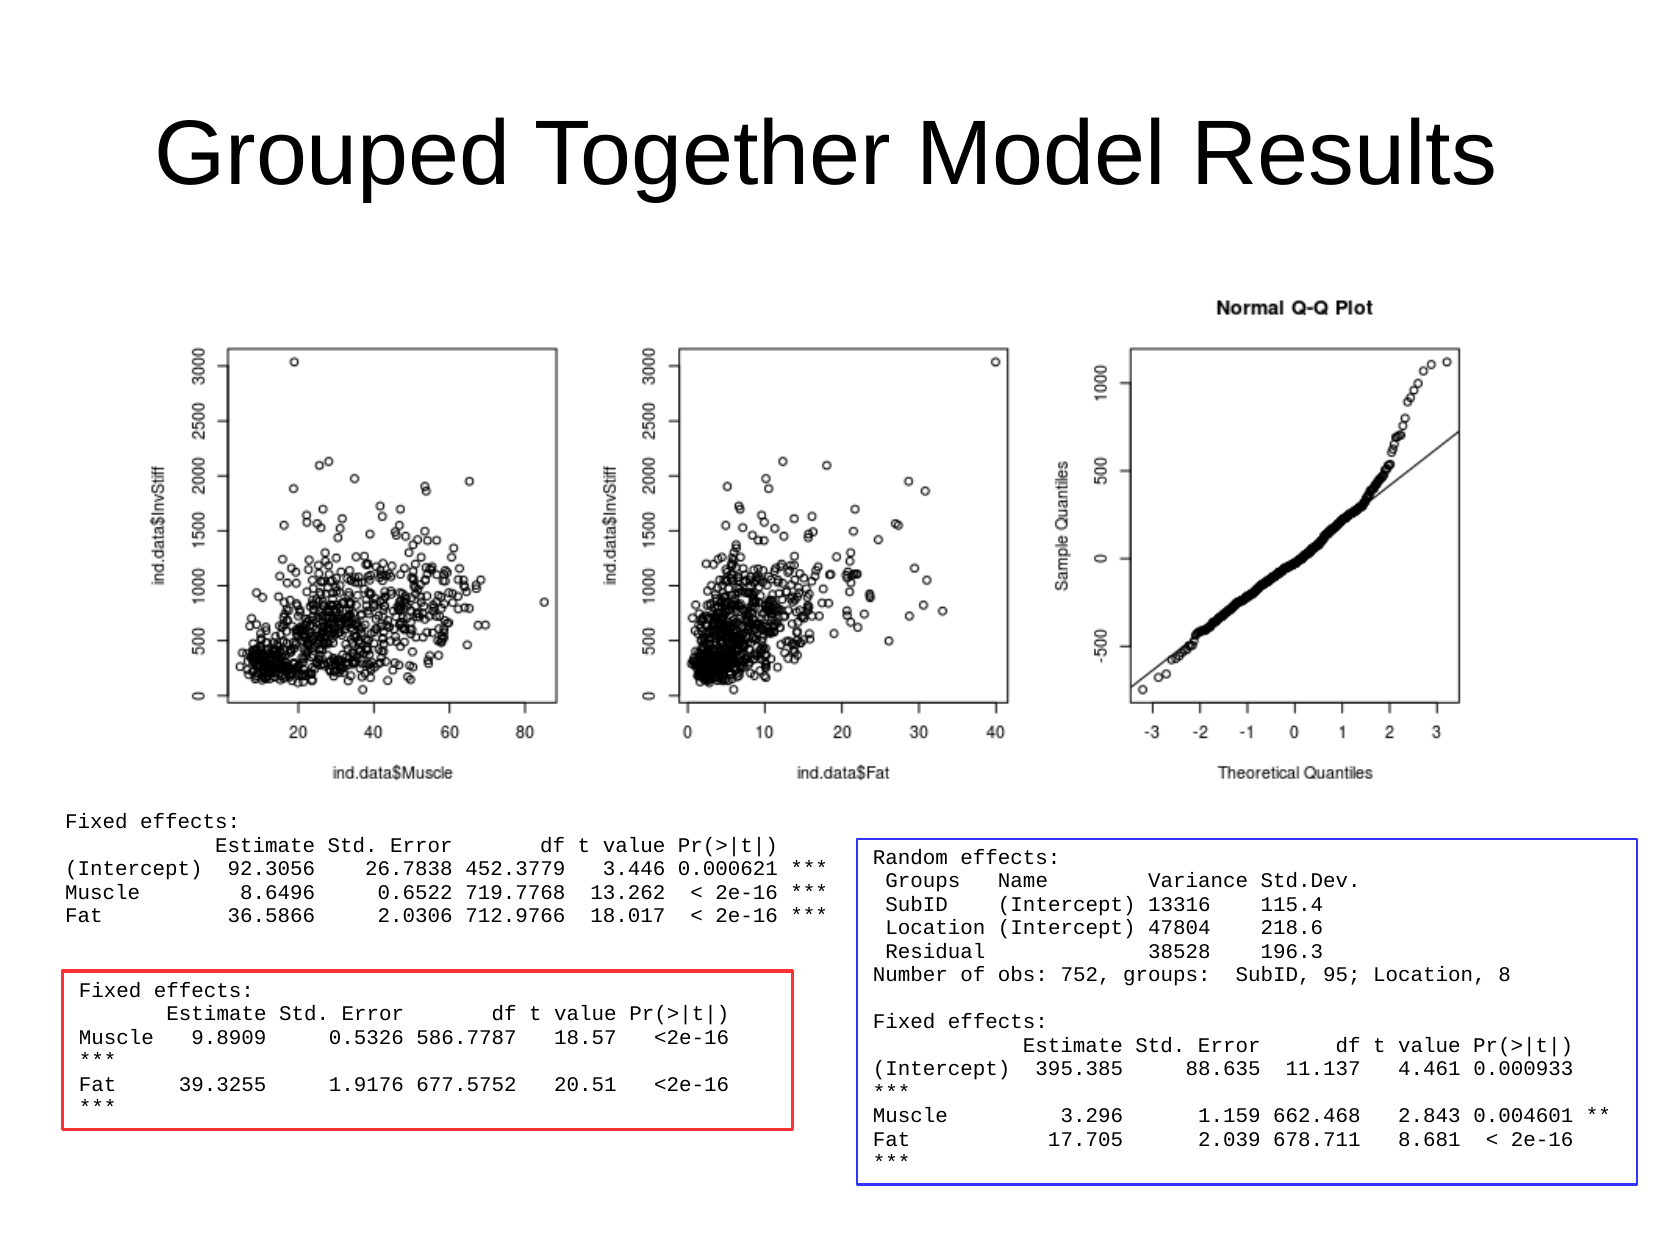

# Grouped Together Model Results
Fixed effects:
 Estimate Std. Error df t value Pr(>|t|)
(Intercept) 92.3056 26.7838 452.3779 3.446 0.000621 ***
Muscle 8.6496 0.6522 719.7768 13.262 < 2e-16 ***
Fat 36.5866 2.0306 712.9766 18.017 < 2e-16 ***
Random effects:
 Groups Name Variance Std.Dev.
 SubID (Intercept) 13316 115.4
 Location (Intercept) 47804 218.6
 Residual 38528 196.3
Number of obs: 752, groups: SubID, 95; Location, 8
Fixed effects:
 Estimate Std. Error df t value Pr(>|t|)
(Intercept) 395.385 88.635 11.137 4.461 0.000933 ***
Muscle 3.296 1.159 662.468 2.843 0.004601 **
Fat 17.705 2.039 678.711 8.681 < 2e-16 ***
Fixed effects:
 Estimate Std. Error df t value Pr(>|t|)
Muscle 9.8909 0.5326 586.7787 18.57 <2e-16 ***
Fat 39.3255 1.9176 677.5752 20.51 <2e-16 ***